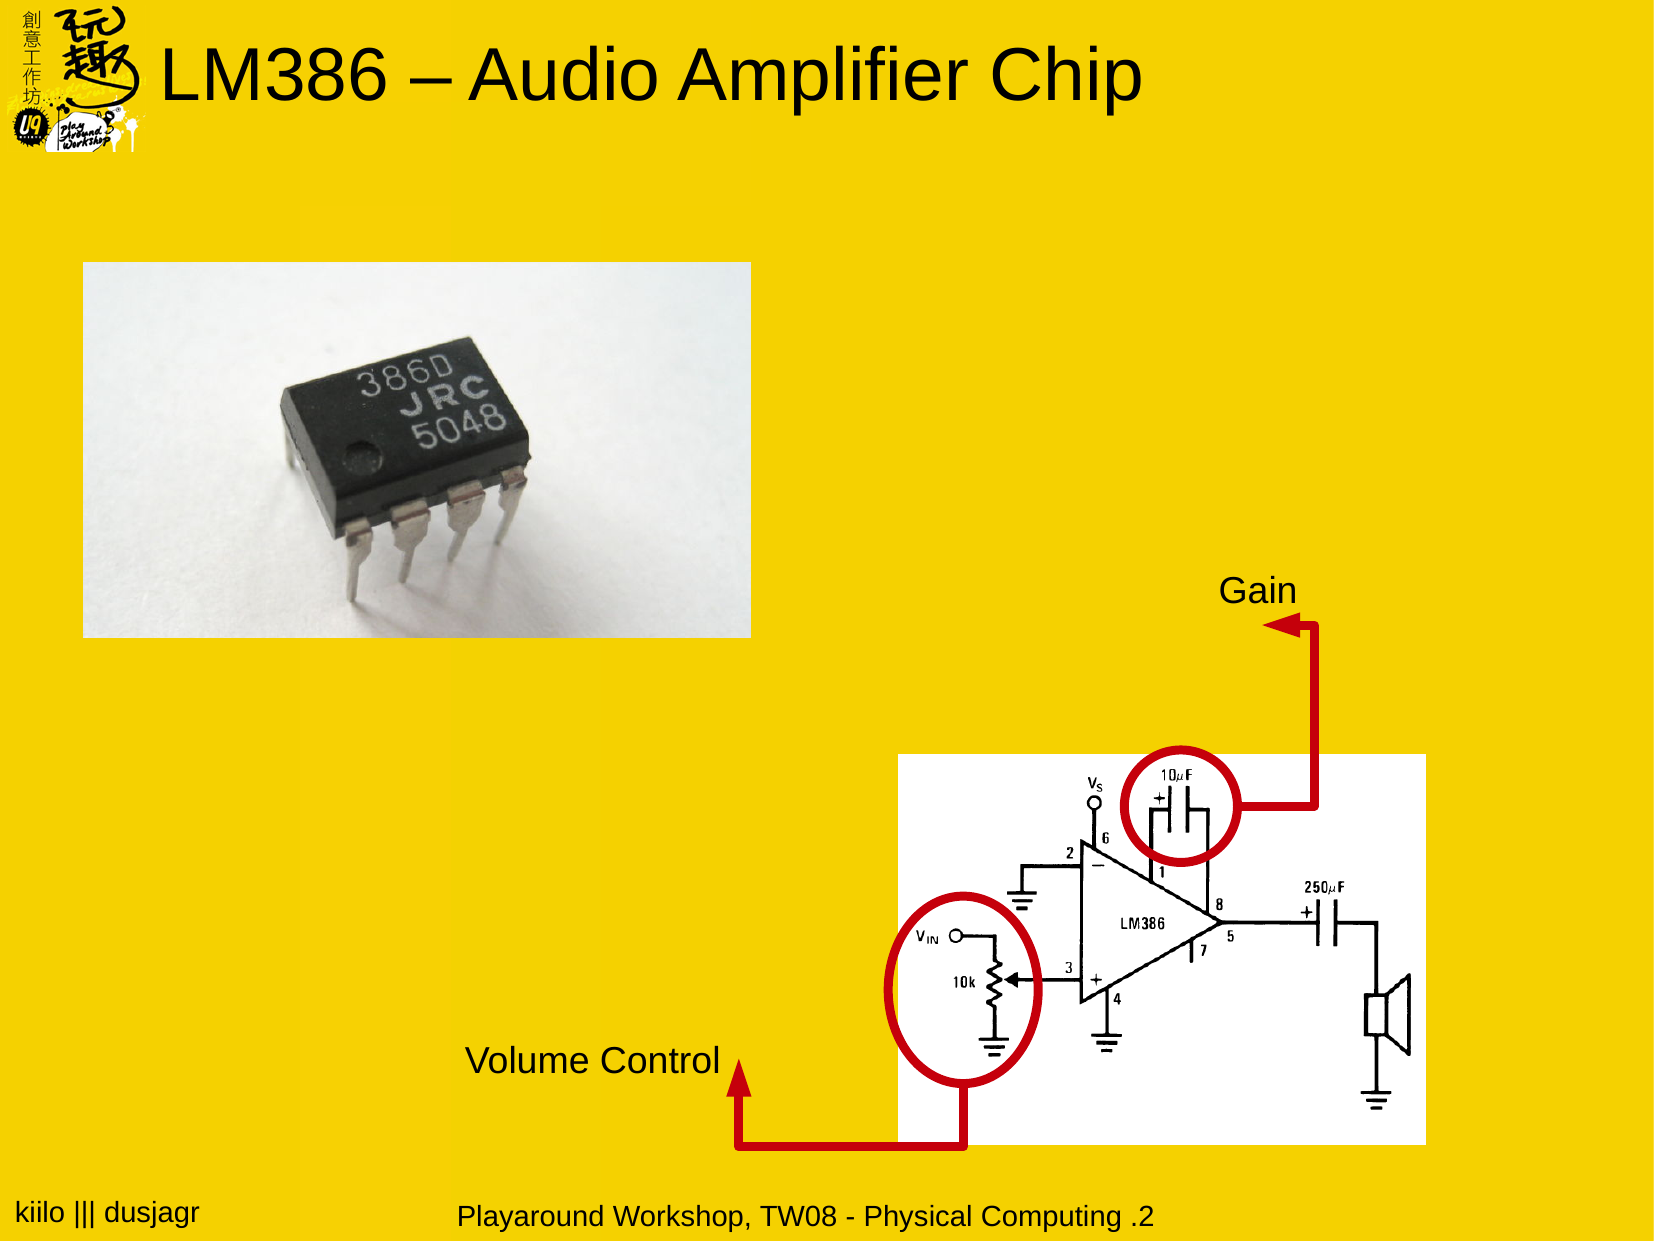

# LM386 – Audio Amplifier Chip
Gain
Volume Control
Playaround Workshop, TW08 - Physical Computing .2